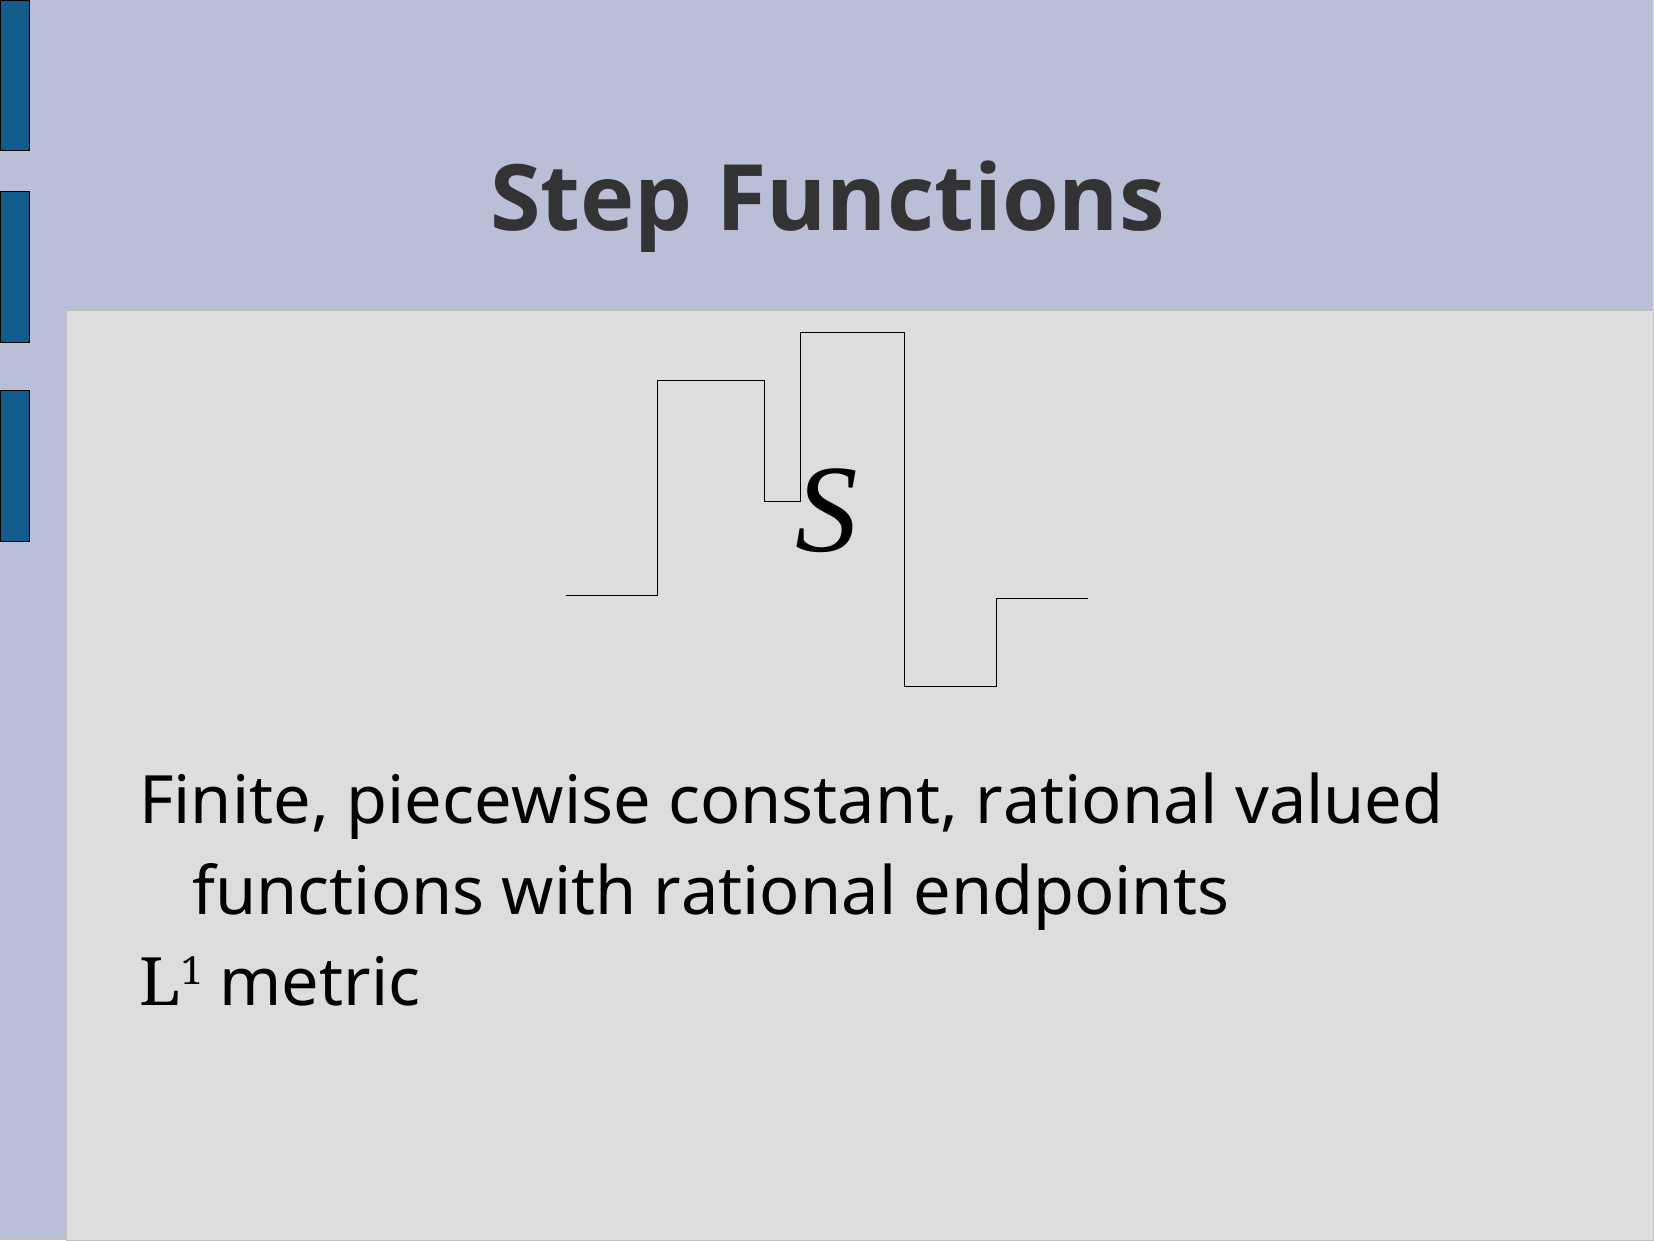

# Step Functions
S
Finite, piecewise constant, rational valued functions with rational endpoints
L1 metric